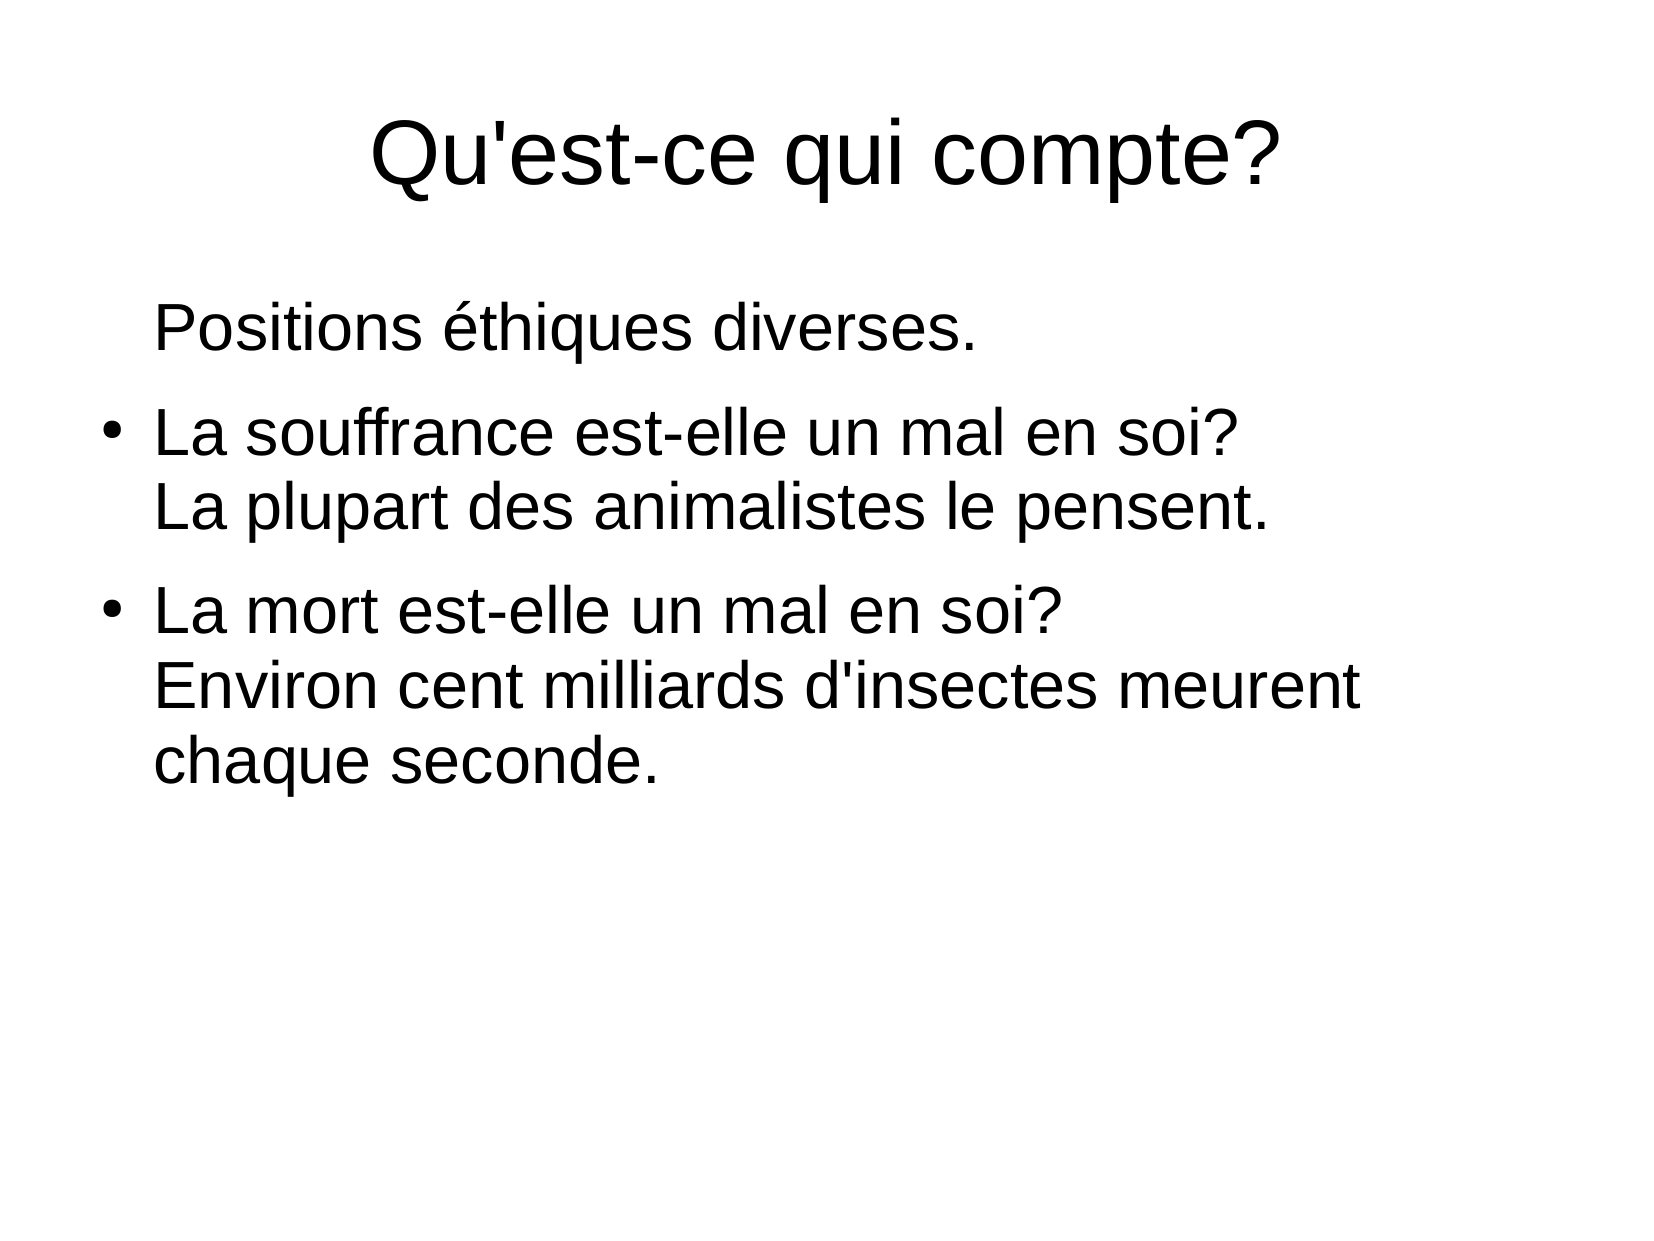

# Qu'est-ce qui compte?
Positions éthiques diverses.
La souffrance est-elle un mal en soi?
La plupart des animalistes le pensent.
La mort est-elle un mal en soi?
Environ cent milliards d'insectes meurent chaque seconde.